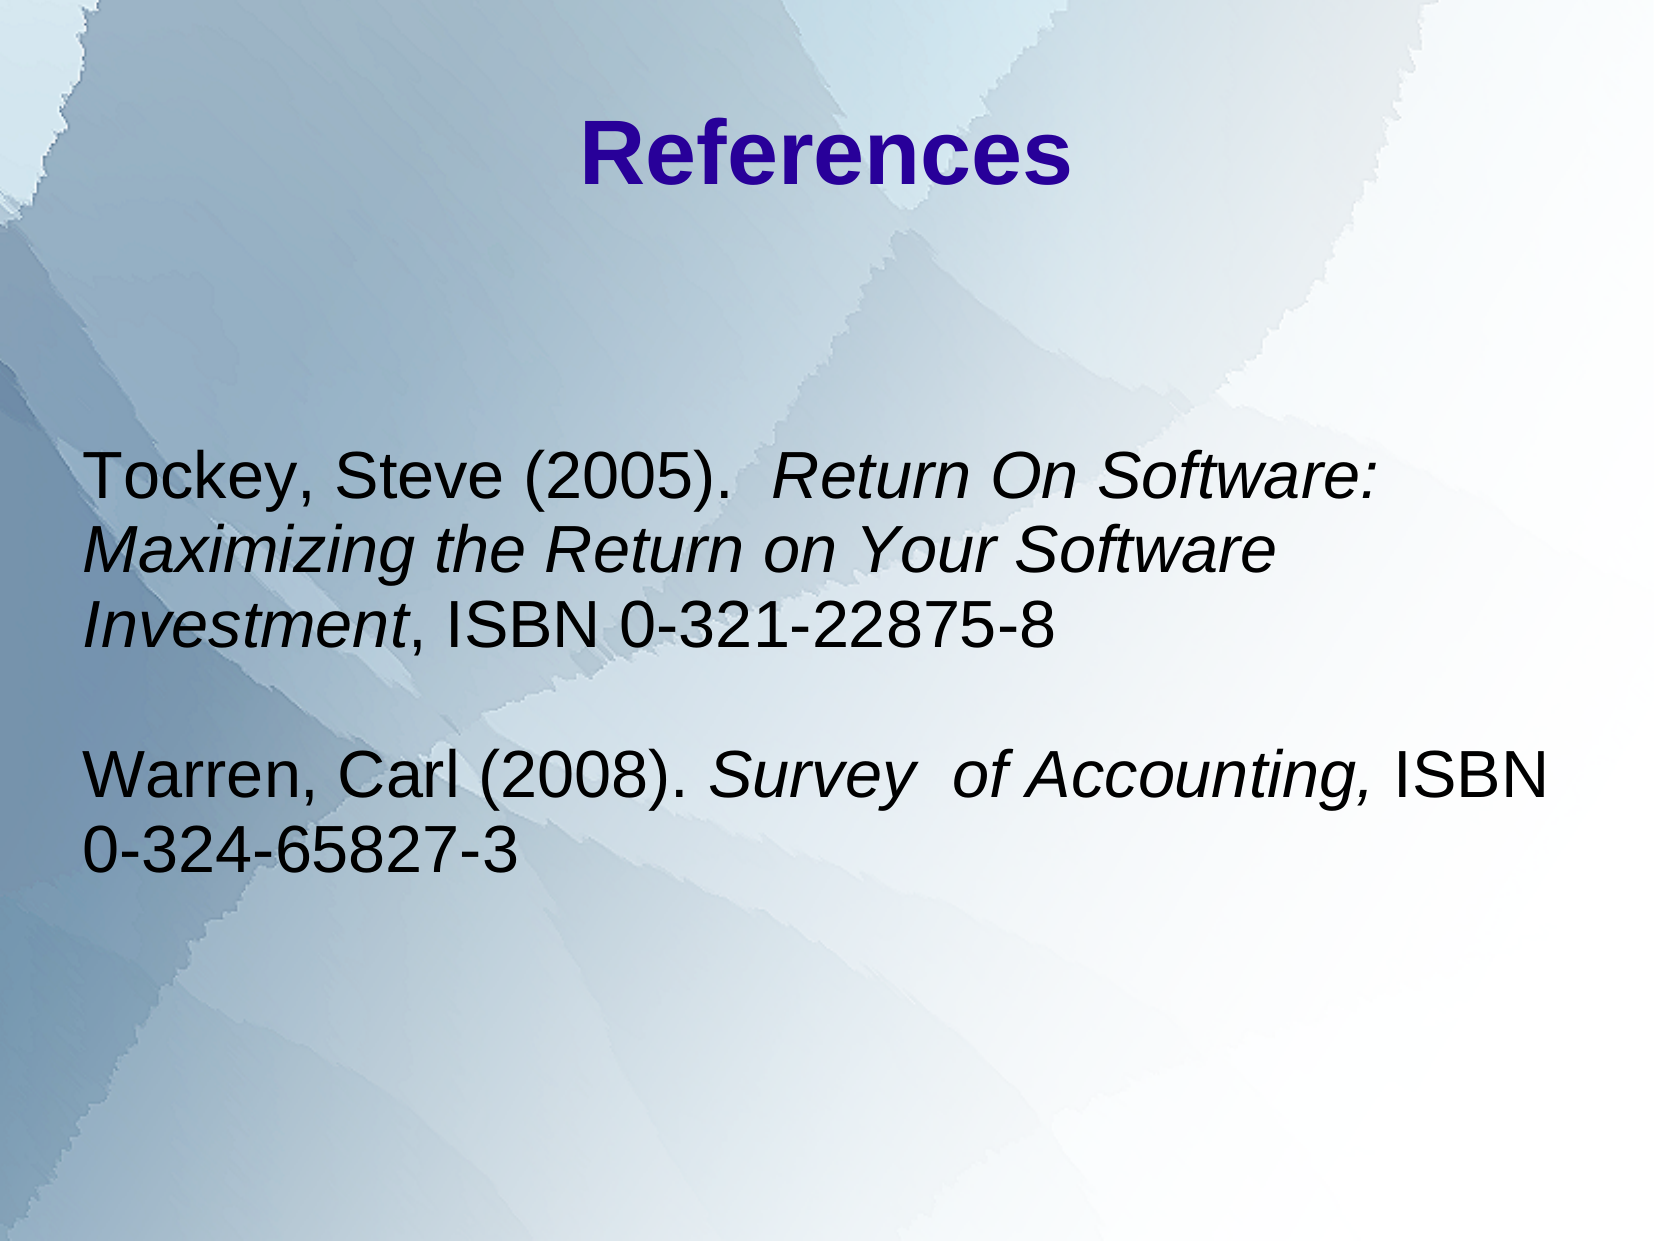

# References
Tockey, Steve (2005). Return On Software: Maximizing the Return on Your Software Investment, ISBN 0-321-22875-8
Warren, Carl (2008). Survey of Accounting, ISBN 0-324-65827-3